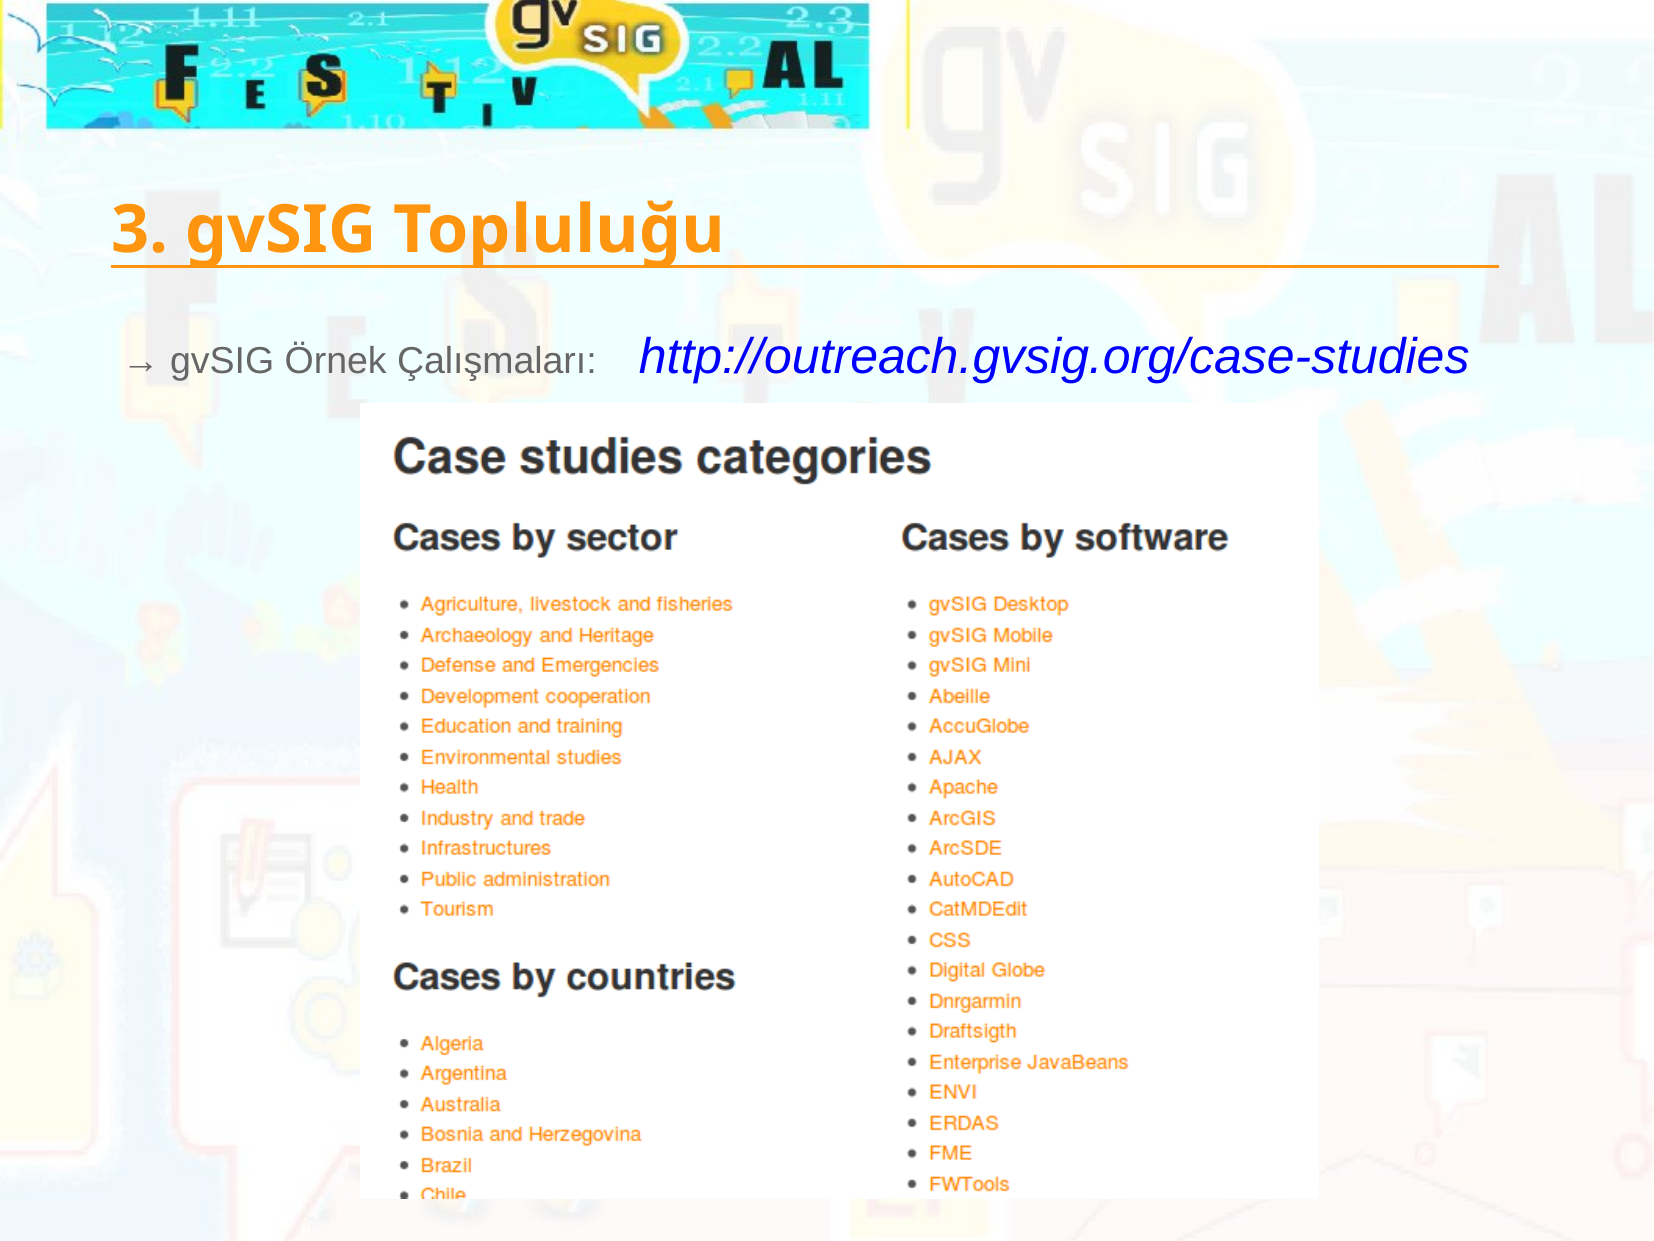

# 3. gvSIG Topluluğu
→ gvSIG Örnek Çalışmaları: 	http://outreach.gvsig.org/case-studies